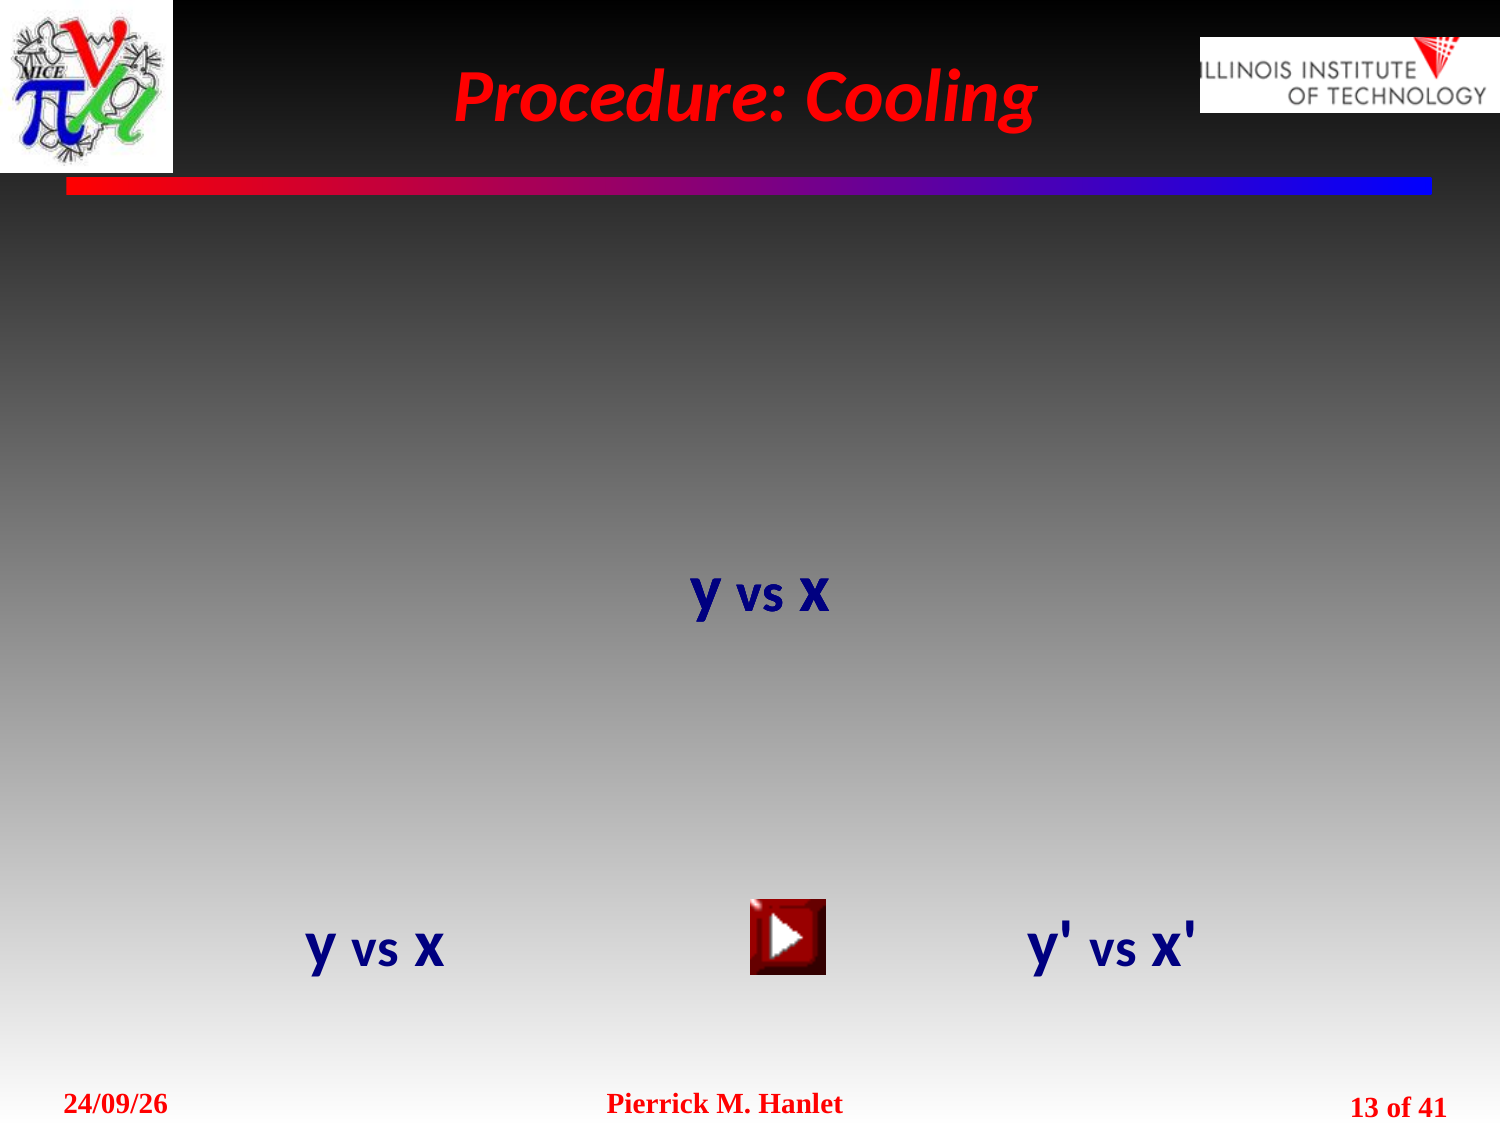

# Procedure: Cooling
y vs x
y vs x
y vs x
y vs x
y' vs x'
13
Pierrick Hanlet
px vs py